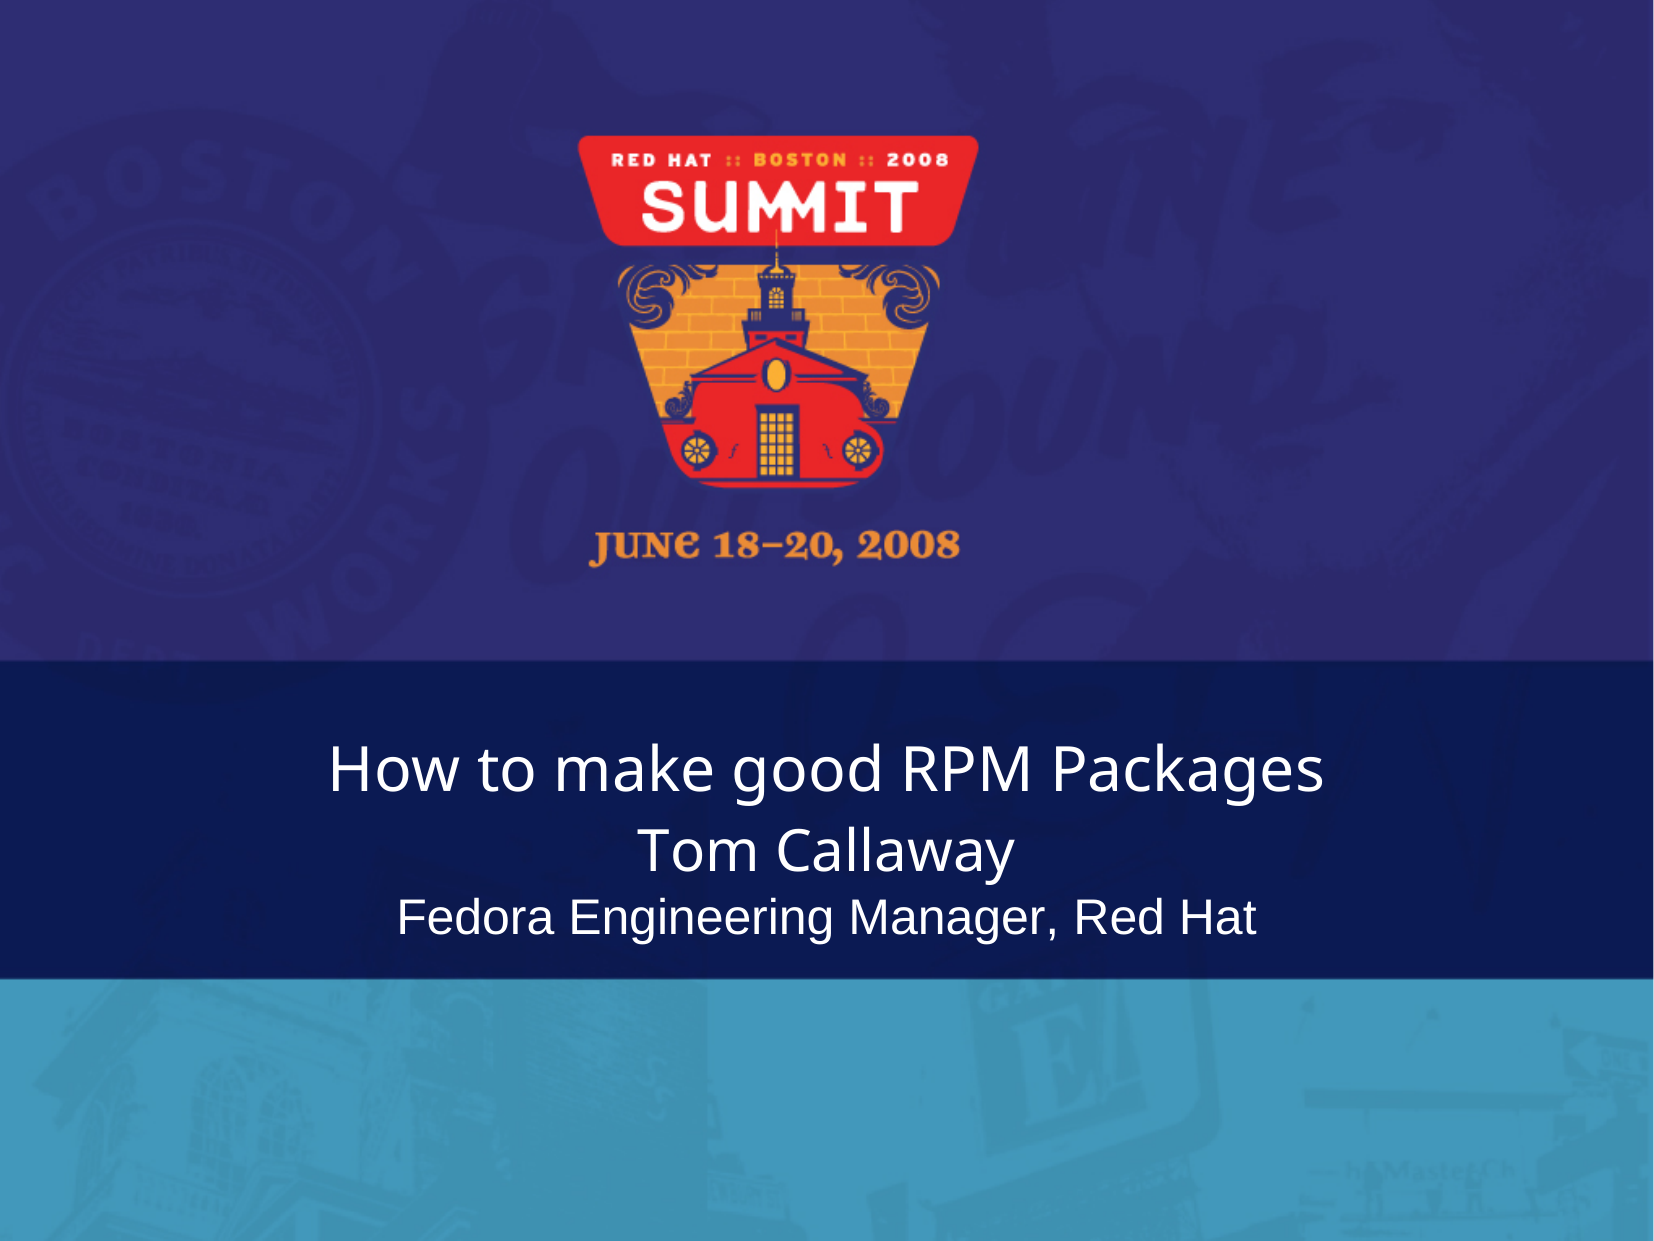

How to make good RPM Packages
Tom Callaway
Fedora Engineering Manager, Red Hat